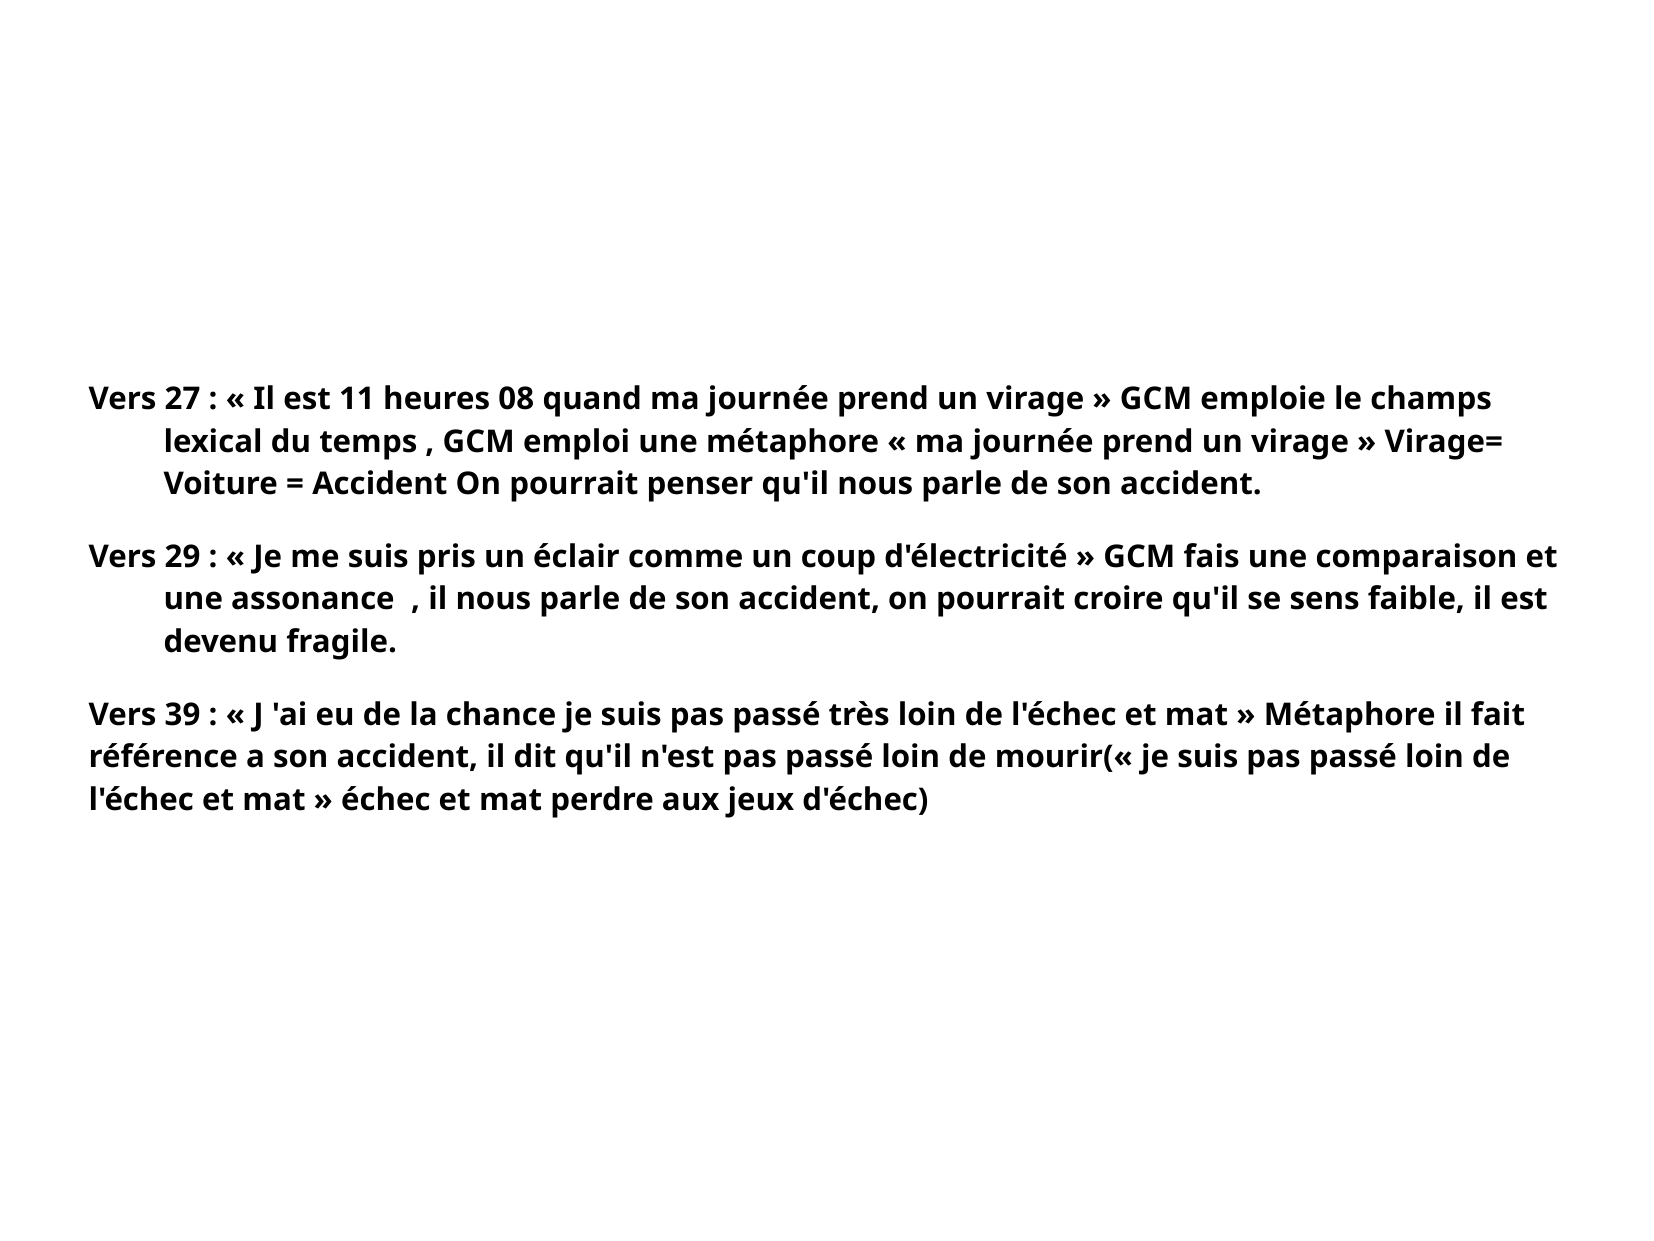

#
Vers 27 : « Il est 11 heures 08 quand ma journée prend un virage » GCM emploie le champs lexical du temps , GCM emploi une métaphore « ma journée prend un virage » Virage= Voiture = Accident On pourrait penser qu'il nous parle de son accident.
Vers 29 : « Je me suis pris un éclair comme un coup d'électricité » GCM fais une comparaison et une assonance , il nous parle de son accident, on pourrait croire qu'il se sens faible, il est devenu fragile.
Vers 39 : « J 'ai eu de la chance je suis pas passé très loin de l'échec et mat » Métaphore il fait référence a son accident, il dit qu'il n'est pas passé loin de mourir(« je suis pas passé loin de l'échec et mat » échec et mat perdre aux jeux d'échec)